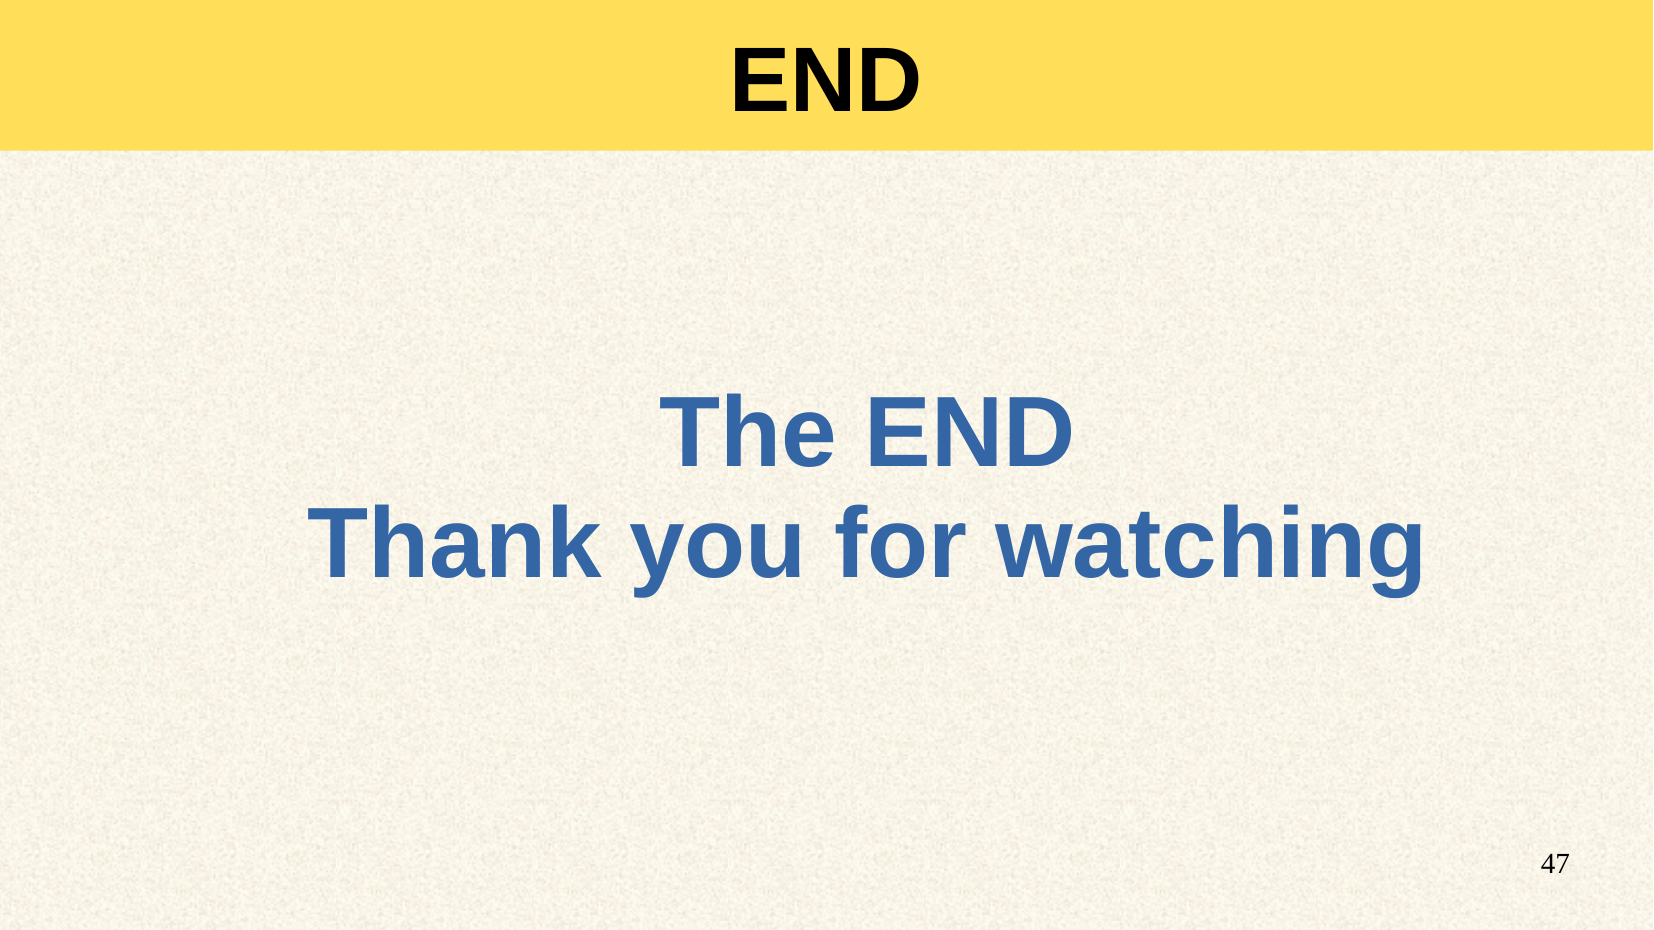

# END
The END
Thank you for watching
47